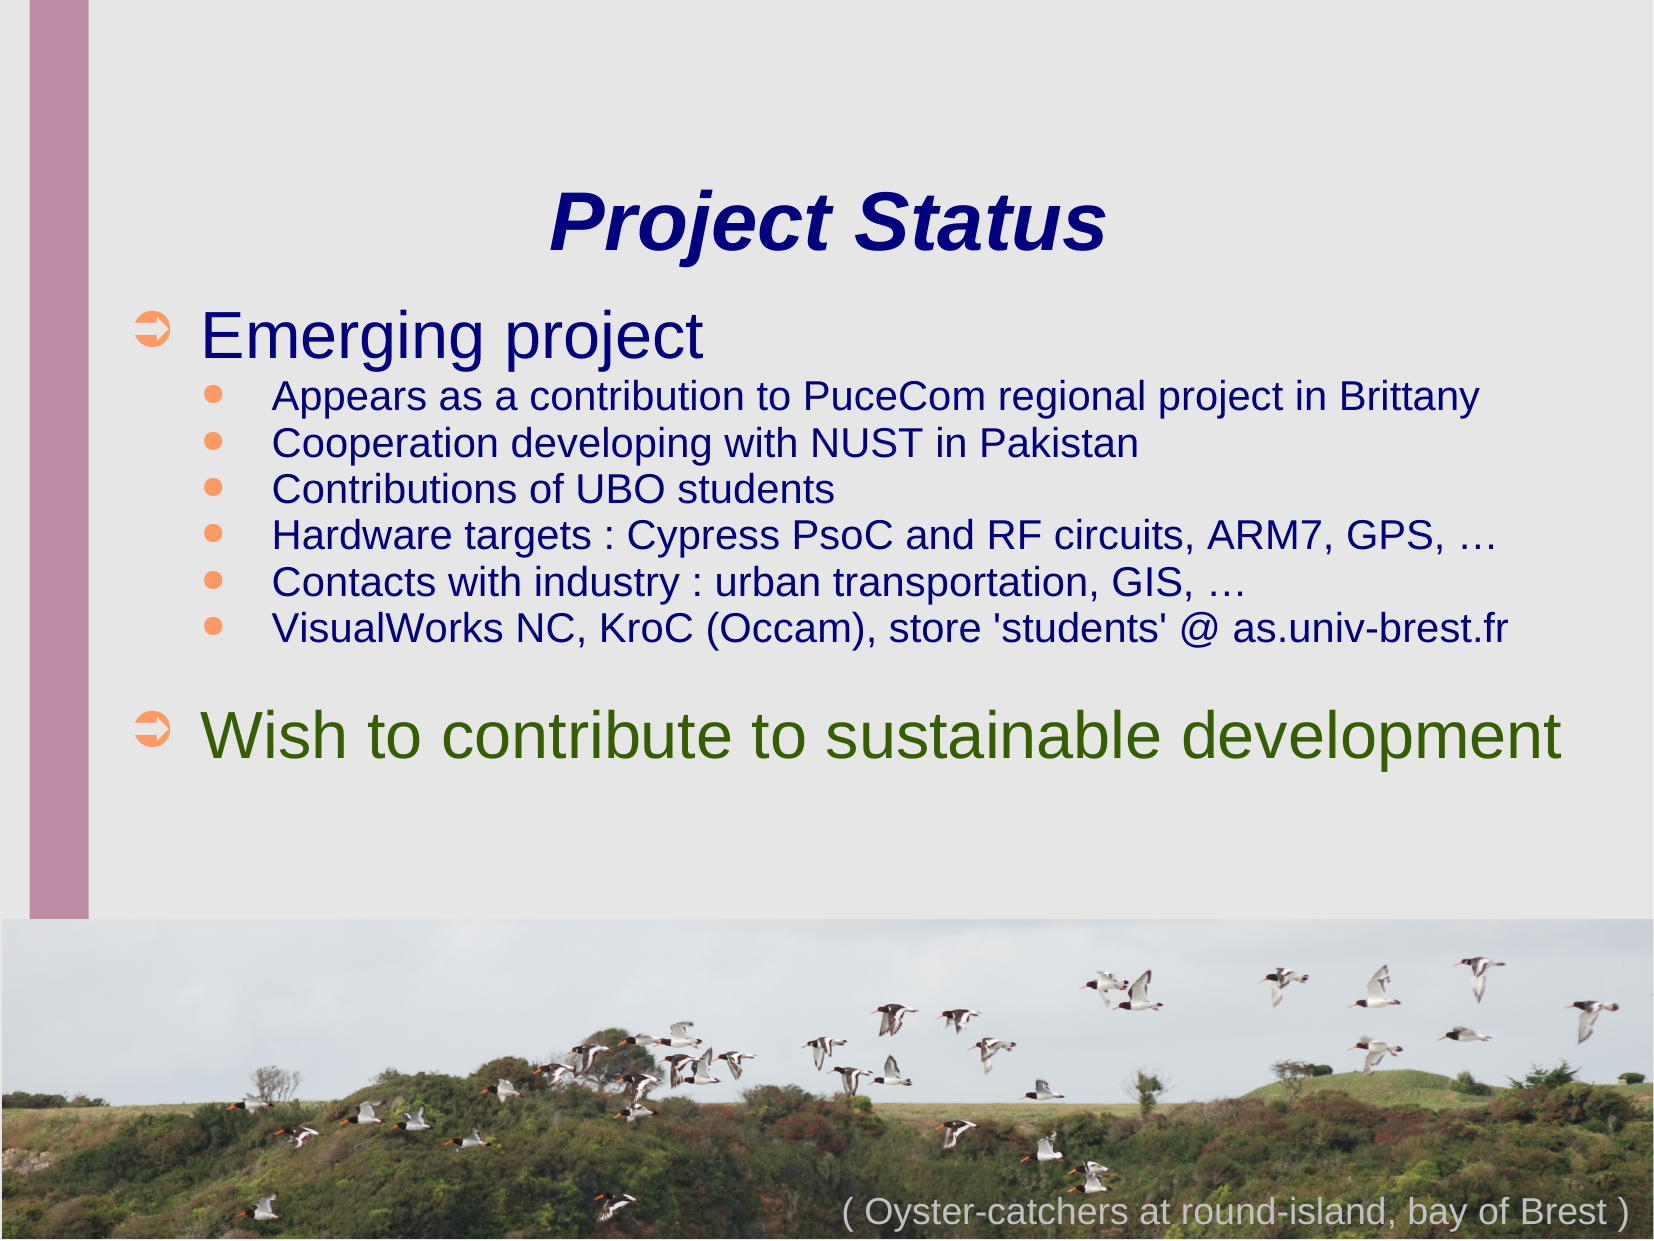

# Project Status
Emerging project
Appears as a contribution to PuceCom regional project in Brittany
Cooperation developing with NUST in Pakistan
Contributions of UBO students
Hardware targets : Cypress PsoC and RF circuits, ARM7, GPS, …
Contacts with industry : urban transportation, GIS, …
VisualWorks NC, KroC (Occam), store 'students' @ as.univ-brest.fr
Wish to contribute to sustainable development
( Oyster-catchers at round-island, bay of Brest )